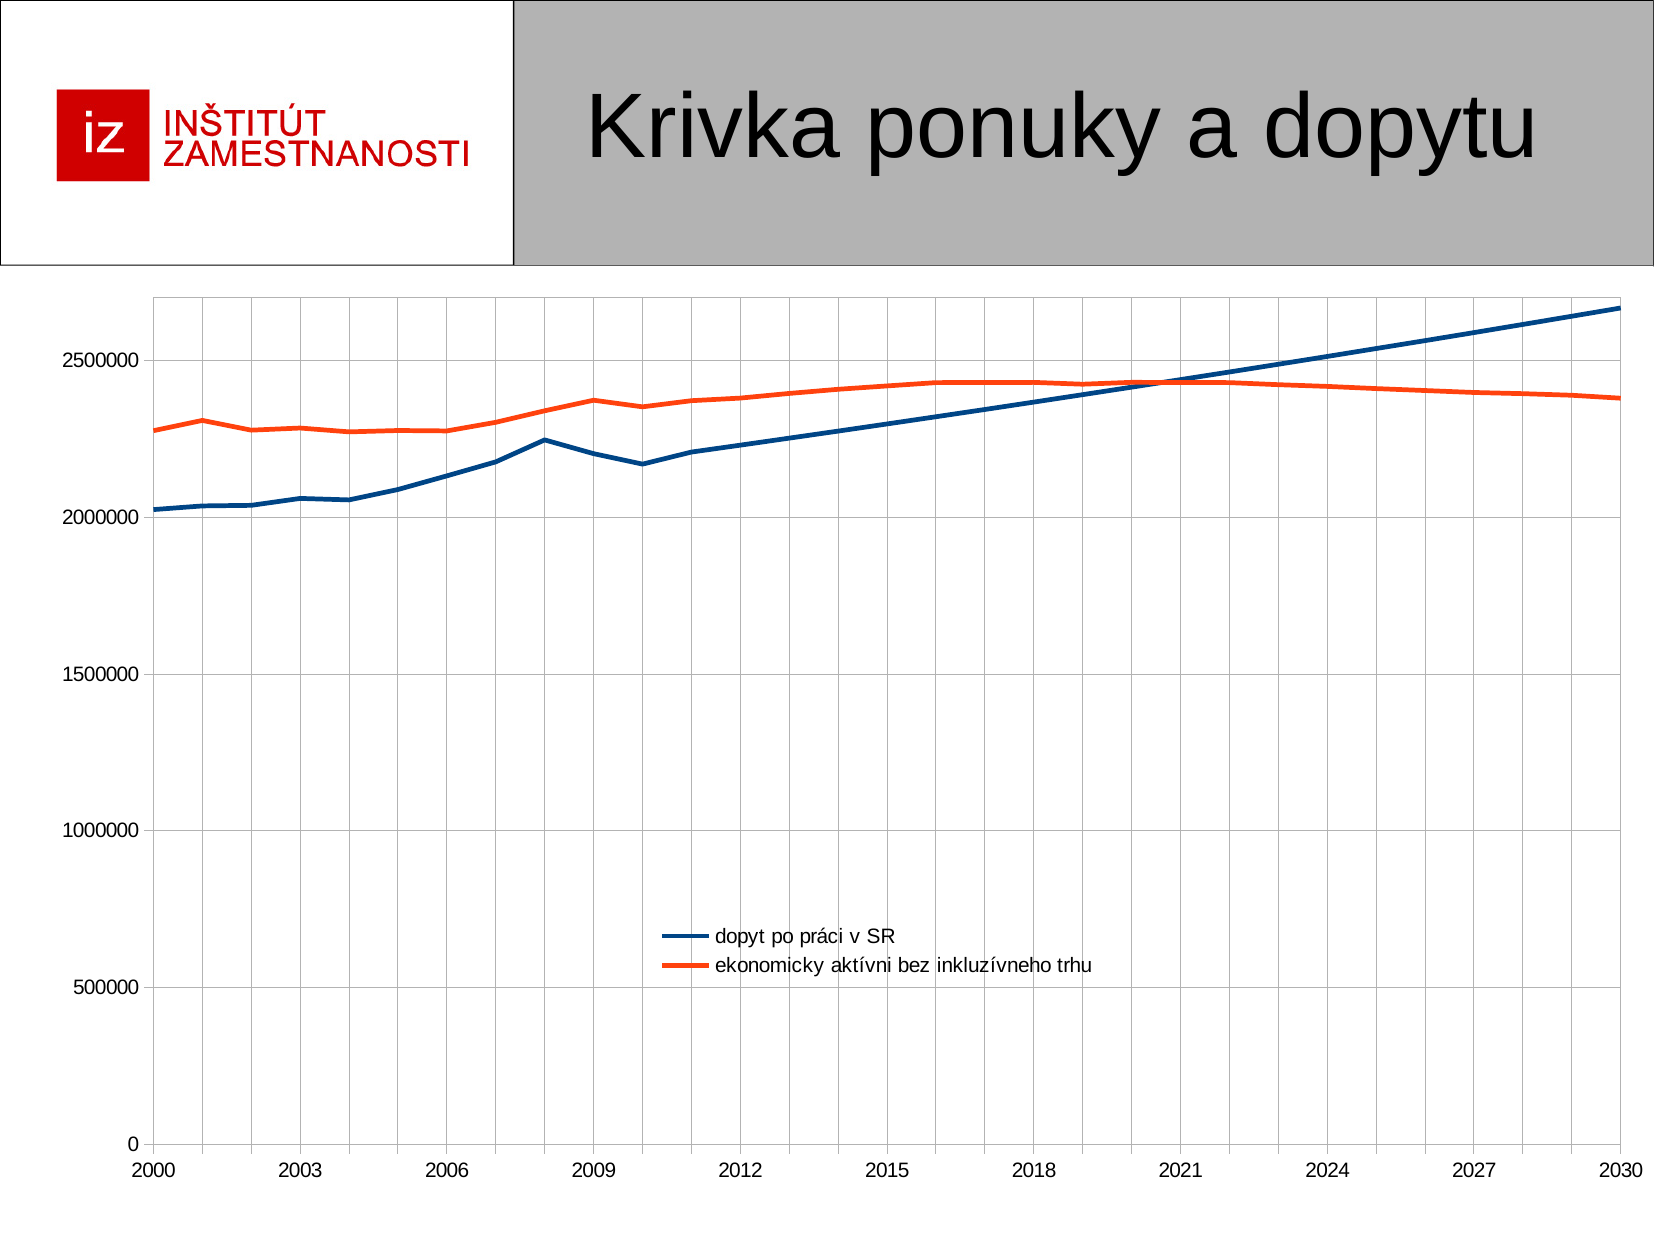

# Krivka ponuky a dopytu
### Chart
| Category | dopyt po práci v SR | ekonomicky aktívni bez inkluzívneho trhu |
|---|---|---|
| 2000 | 2024848.0 | 2276529.0 |
| None | 2036513.0 | 2309197.0 |
| None | 2038414.0 | 2278214.0 |
| 2003 | 2060466.0 | 2285021.0 |
| None | 2055726.0 | 2272710.0 |
| None | 2088909.0 | 2276966.0 |
| 2006 | 2132387.0 | 2275756.0 |
| None | 2176968.0 | 2303132.0 |
| None | 2247139.0 | 2339989.0 |
| 2009 | 2203158.0 | 2373590.0 |
| None | 2169822.0 | 2352578.0 |
| None | 2208313.0 | 2372198.0 |
| 2012 | 2230396.0 | 2380378.0 |
| None | 2252700.0 | 2395244.0 |
| None | 2275227.0 | 2408557.0 |
| 2015 | 2297979.0 | 2419191.0 |
| None | 2320959.0 | 2429755.0 |
| None | 2344169.0 | 2429901.0 |
| 2018 | 2367611.0 | 2430628.0 |
| None | 2391287.0 | 2424756.0 |
| None | 2415200.0 | 2430655.0 |
| 2021 | 2439352.0 | 2430092.0 |
| None | 2463746.0 | 2429713.0 |
| None | 2488383.0 | 2423277.0 |
| 2024 | 2513267.0 | 2417816.0 |
| None | 2538400.0 | 2410823.0 |
| None | 2563784.0 | 2404601.0 |
| 2027 | 2589422.0 | 2398388.0 |
| None | 2615316.0 | 2394655.0 |
| None | 2641469.0 | 2389502.0 |
| 2030 | 2667884.0 | 2379977.0 |